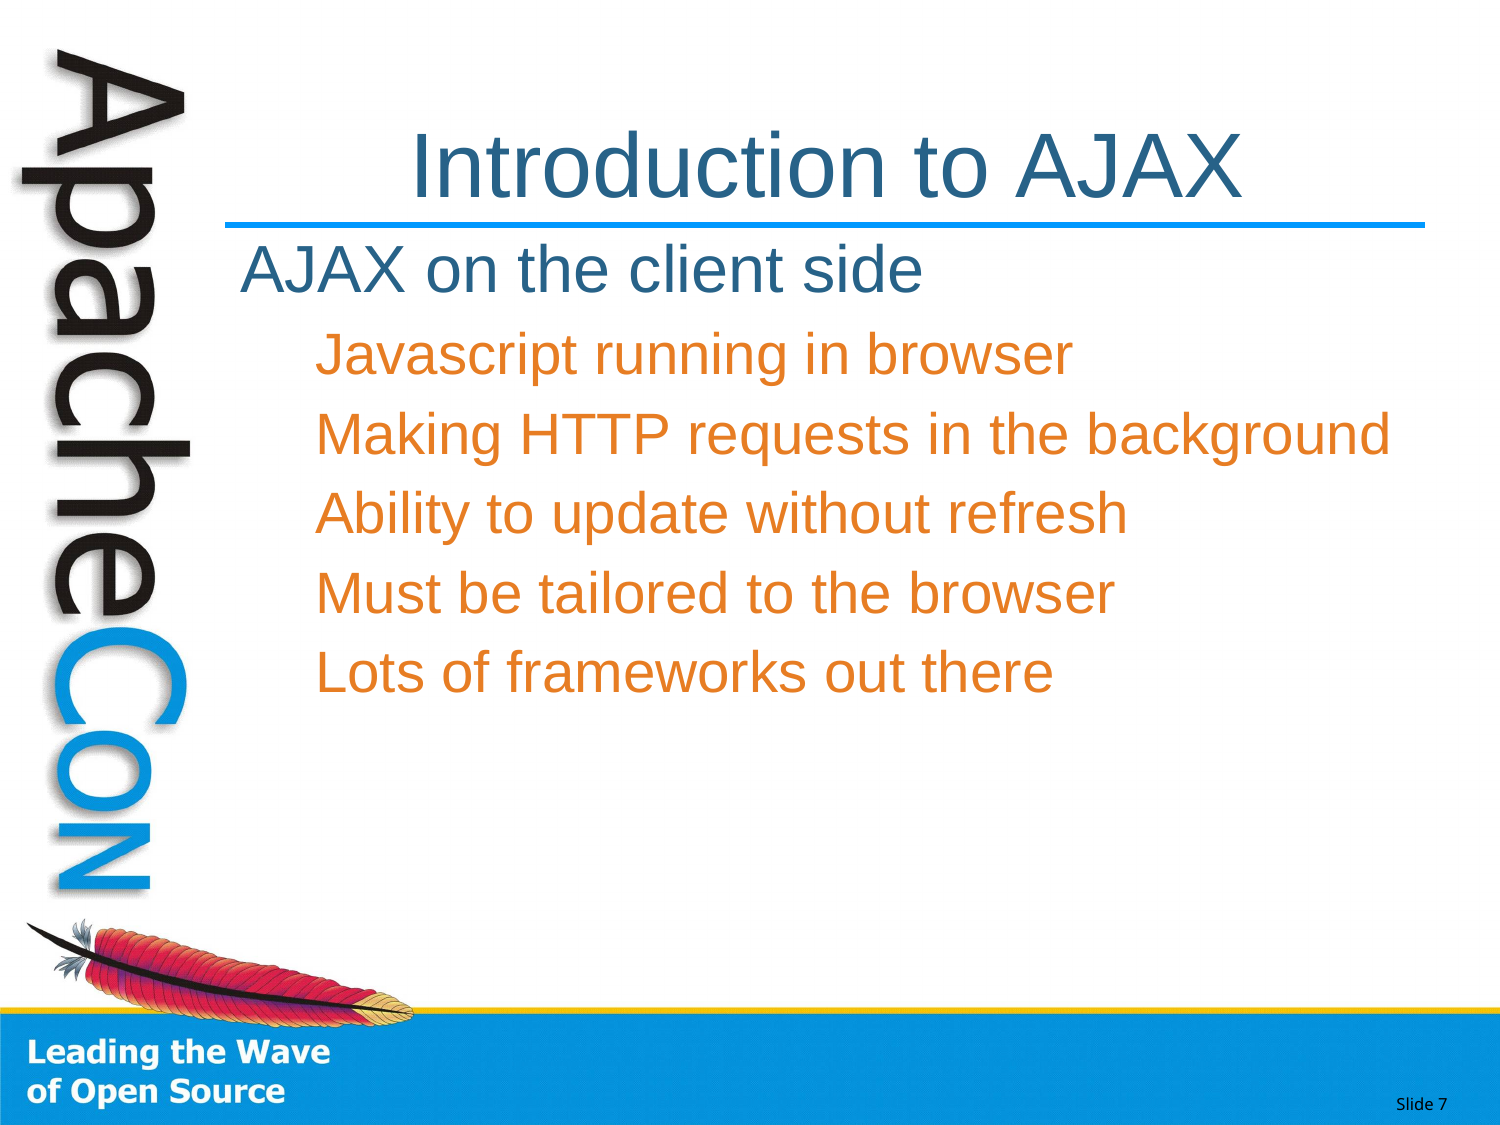

# Introduction to AJAX
AJAX on the client side
Javascript running in browser
Making HTTP requests in the background
Ability to update without refresh
Must be tailored to the browser
Lots of frameworks out there
Slide